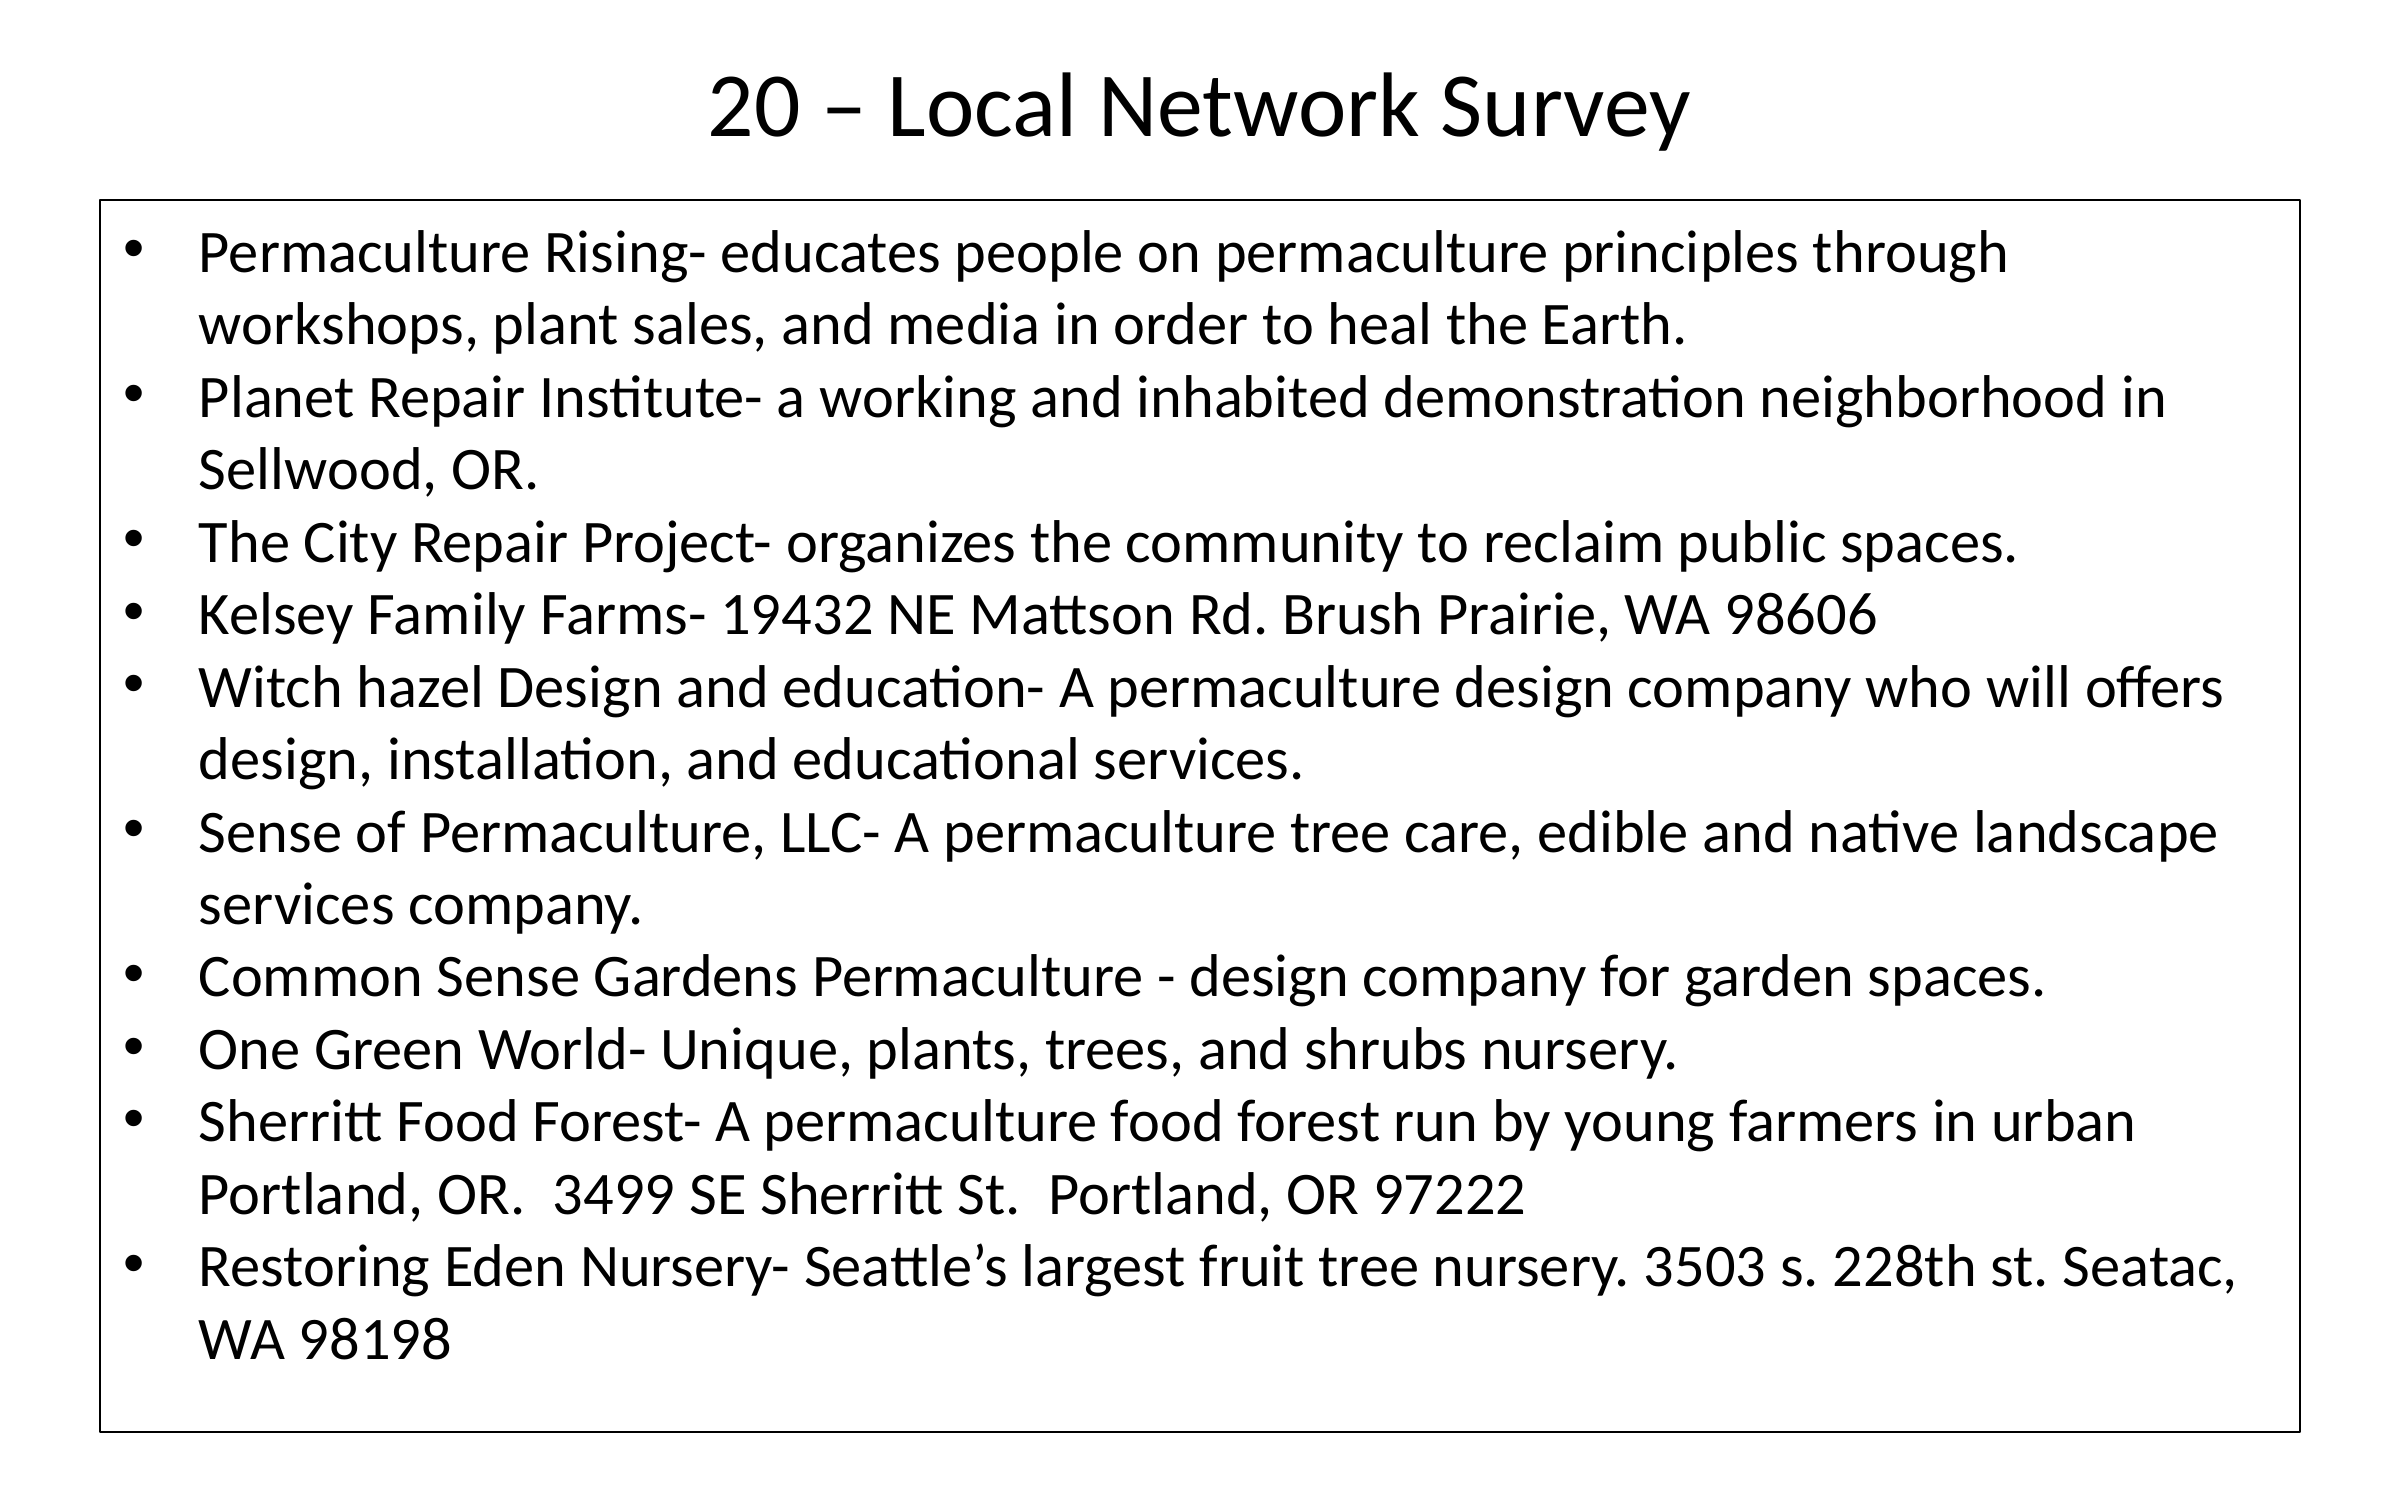

20 – Local Network Survey
Permaculture Rising- educates people on permaculture principles through workshops, plant sales, and media in order to heal the Earth.
Planet Repair Institute- a working and inhabited demonstration neighborhood in Sellwood, OR.
The City Repair Project- organizes the community to reclaim public spaces.
Kelsey Family Farms- 19432 NE Mattson Rd. Brush Prairie, WA 98606
Witch hazel Design and education- A permaculture design company who will offers design, installation, and educational services.
Sense of Permaculture, LLC- A permaculture tree care, edible and native landscape services company.
Common Sense Gardens Permaculture - design company for garden spaces.
One Green World- Unique, plants, trees, and shrubs nursery.
Sherritt Food Forest- A permaculture food forest run by young farmers in urban Portland, OR. 3499 SE Sherritt St. Portland, OR 97222
Restoring Eden Nursery- Seattle’s largest fruit tree nursery. 3503 s. 228th st. Seatac, WA 98198